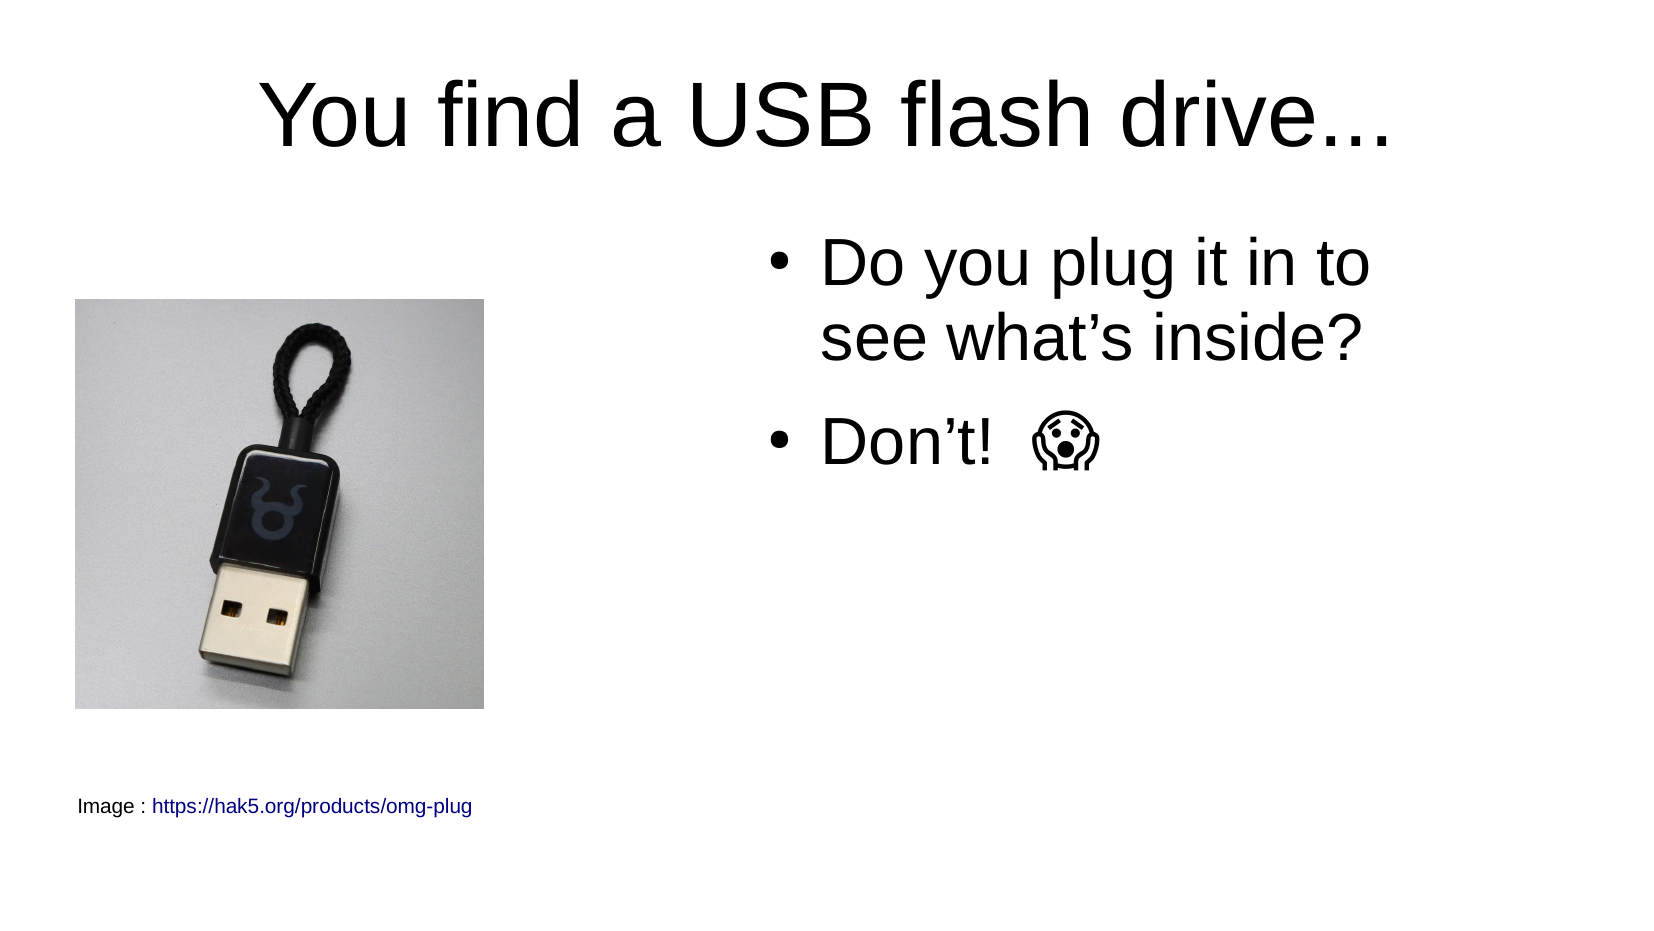

# You find a USB flash drive...
Do you plug it in to see what’s inside?
Don’t! 😱
Image : https://hak5.org/products/omg-plug